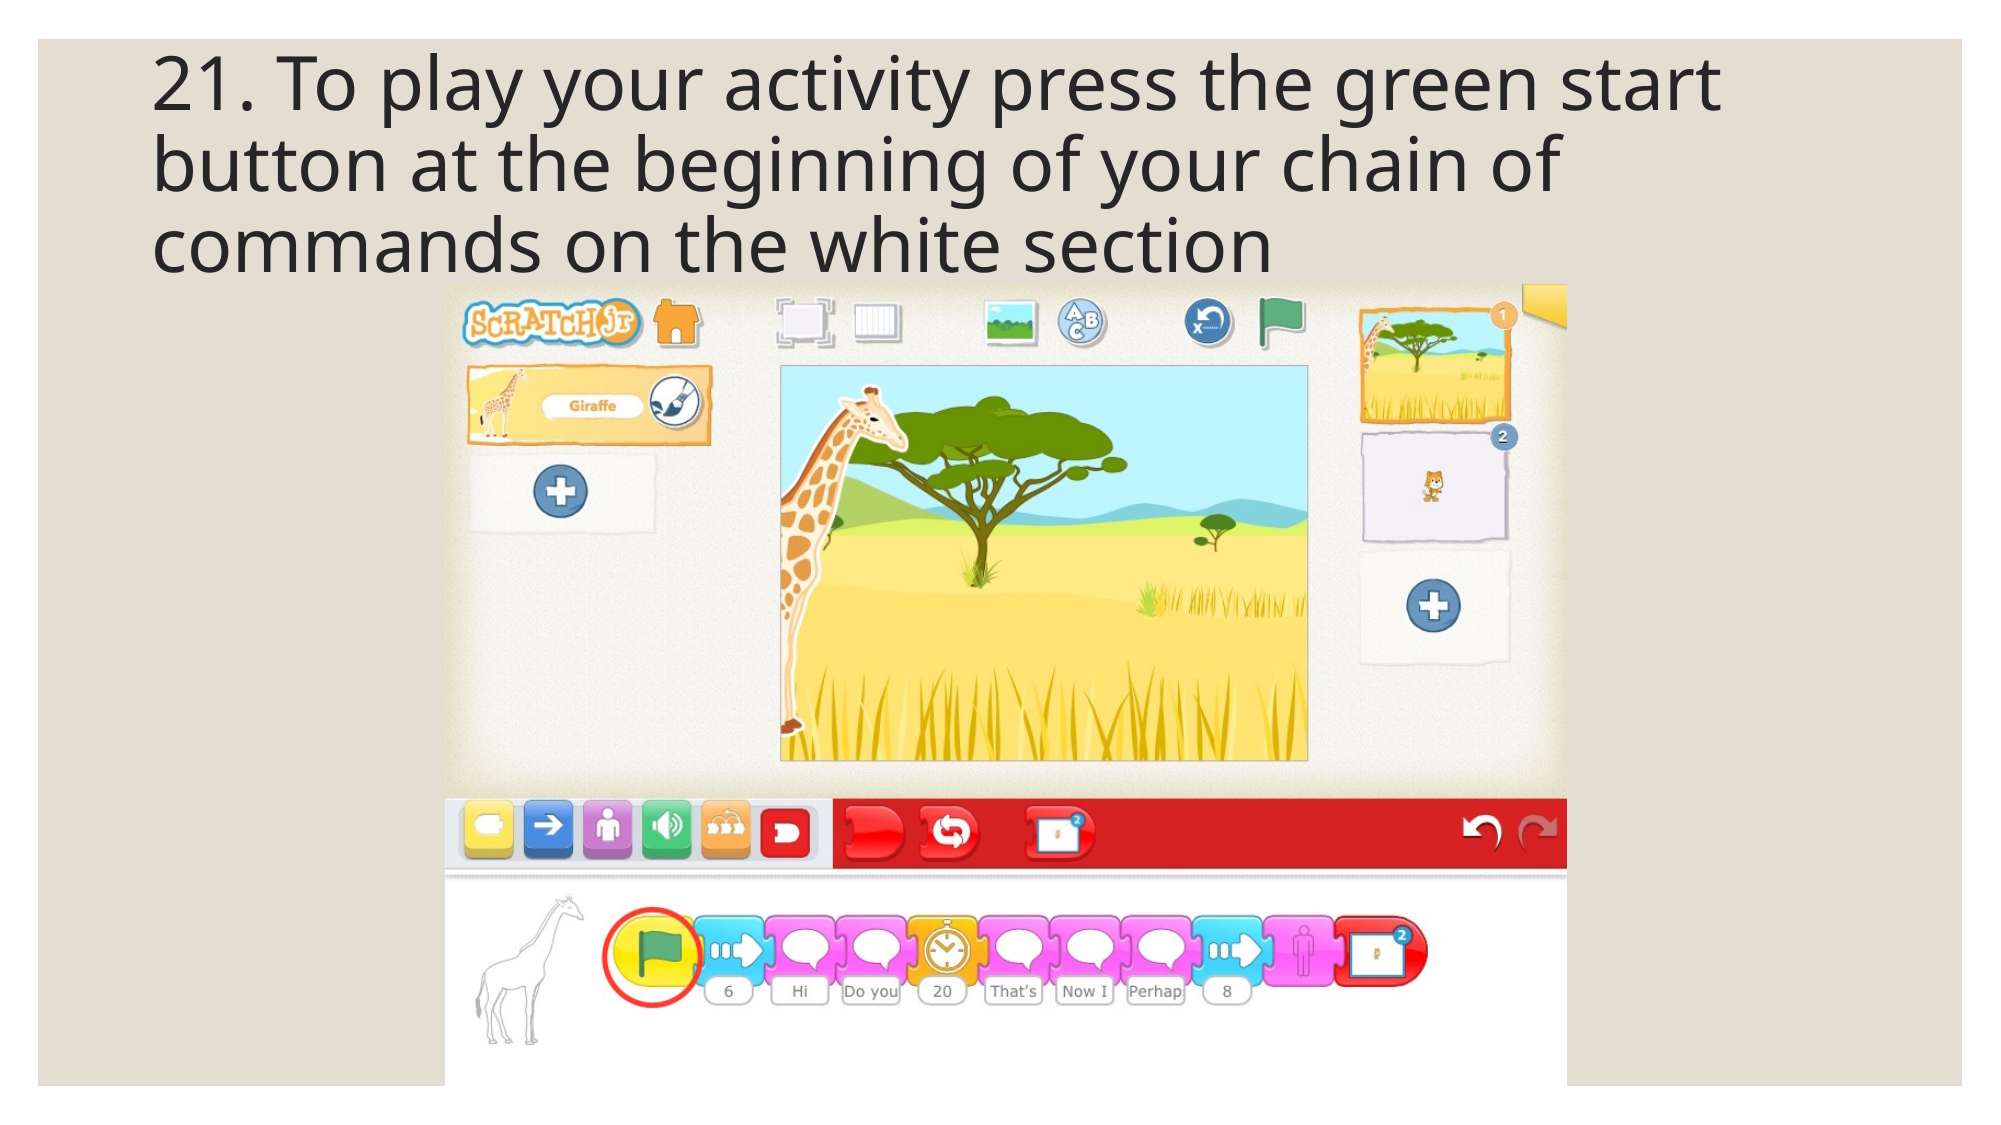

# 21. To play your activity press the green start button at the beginning of your chain of commands on the white section